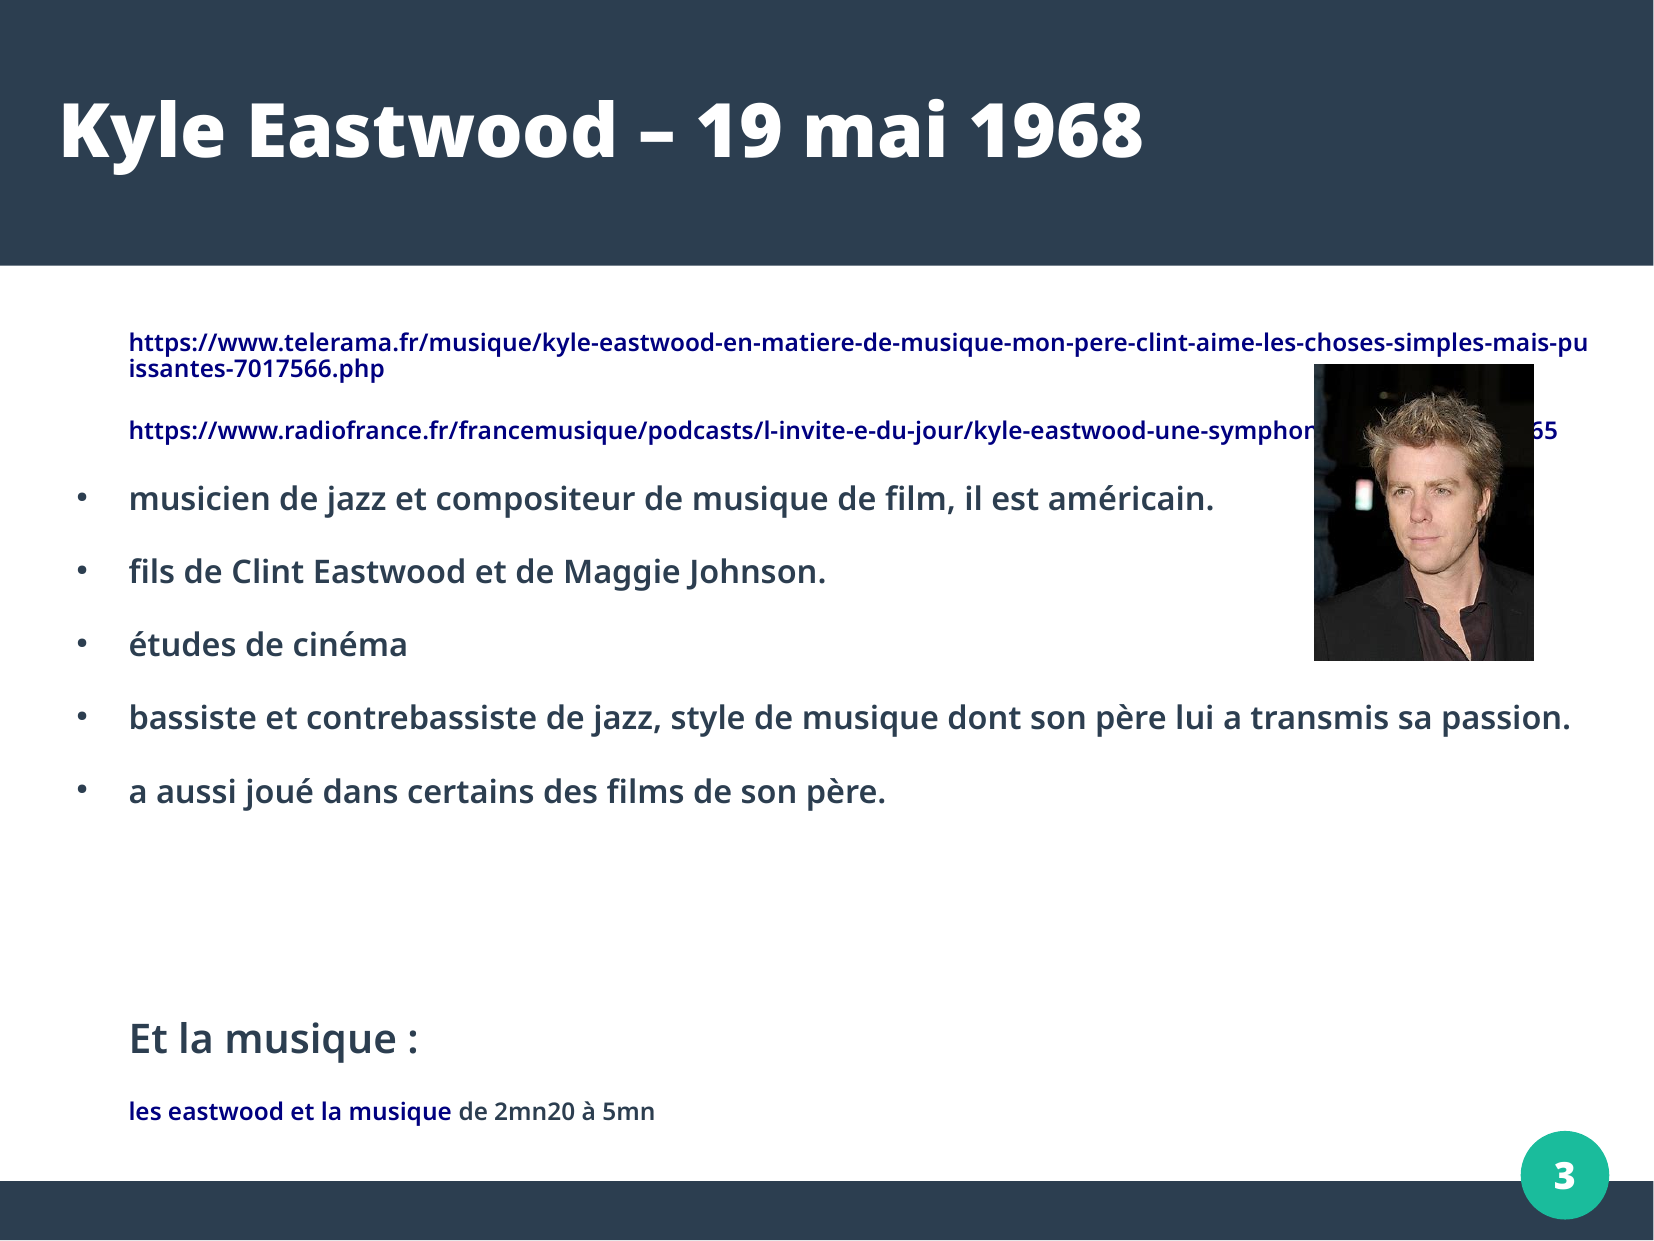

# Kyle Eastwood – 19 mai 1968
https://www.telerama.fr/musique/kyle-eastwood-en-matiere-de-musique-mon-pere-clint-aime-les-choses-simples-mais-puissantes-7017566.php
https://www.radiofrance.fr/francemusique/podcasts/l-invite-e-du-jour/kyle-eastwood-une-symphonie-familiale-7741865
musicien de jazz et compositeur de musique de film, il est américain.
fils de Clint Eastwood et de Maggie Johnson.
études de cinéma
bassiste et contrebassiste de jazz, style de musique dont son père lui a transmis sa passion.
a aussi joué dans certains des films de son père.
Et la musique :
les eastwood et la musique de 2mn20 à 5mn
3